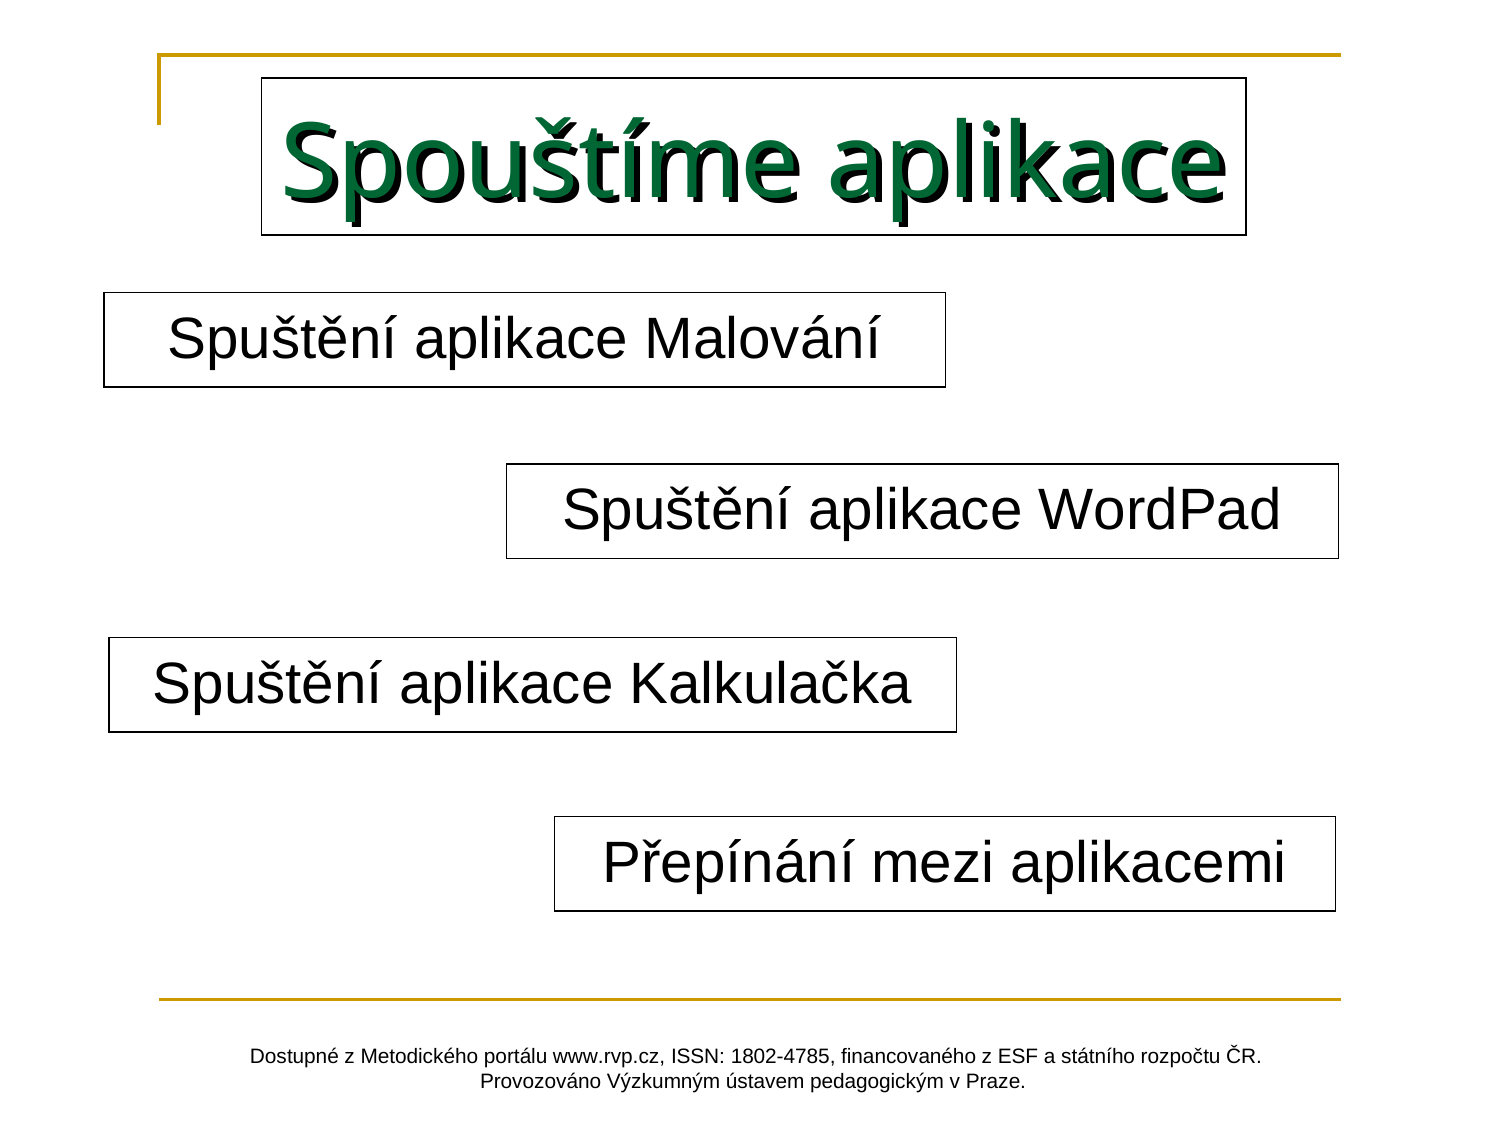

# Spouštíme aplikace
Spuštění aplikace Malování
Spuštění aplikace WordPad
Spuštění aplikace Kalkulačka
Přepínání mezi aplikacemi